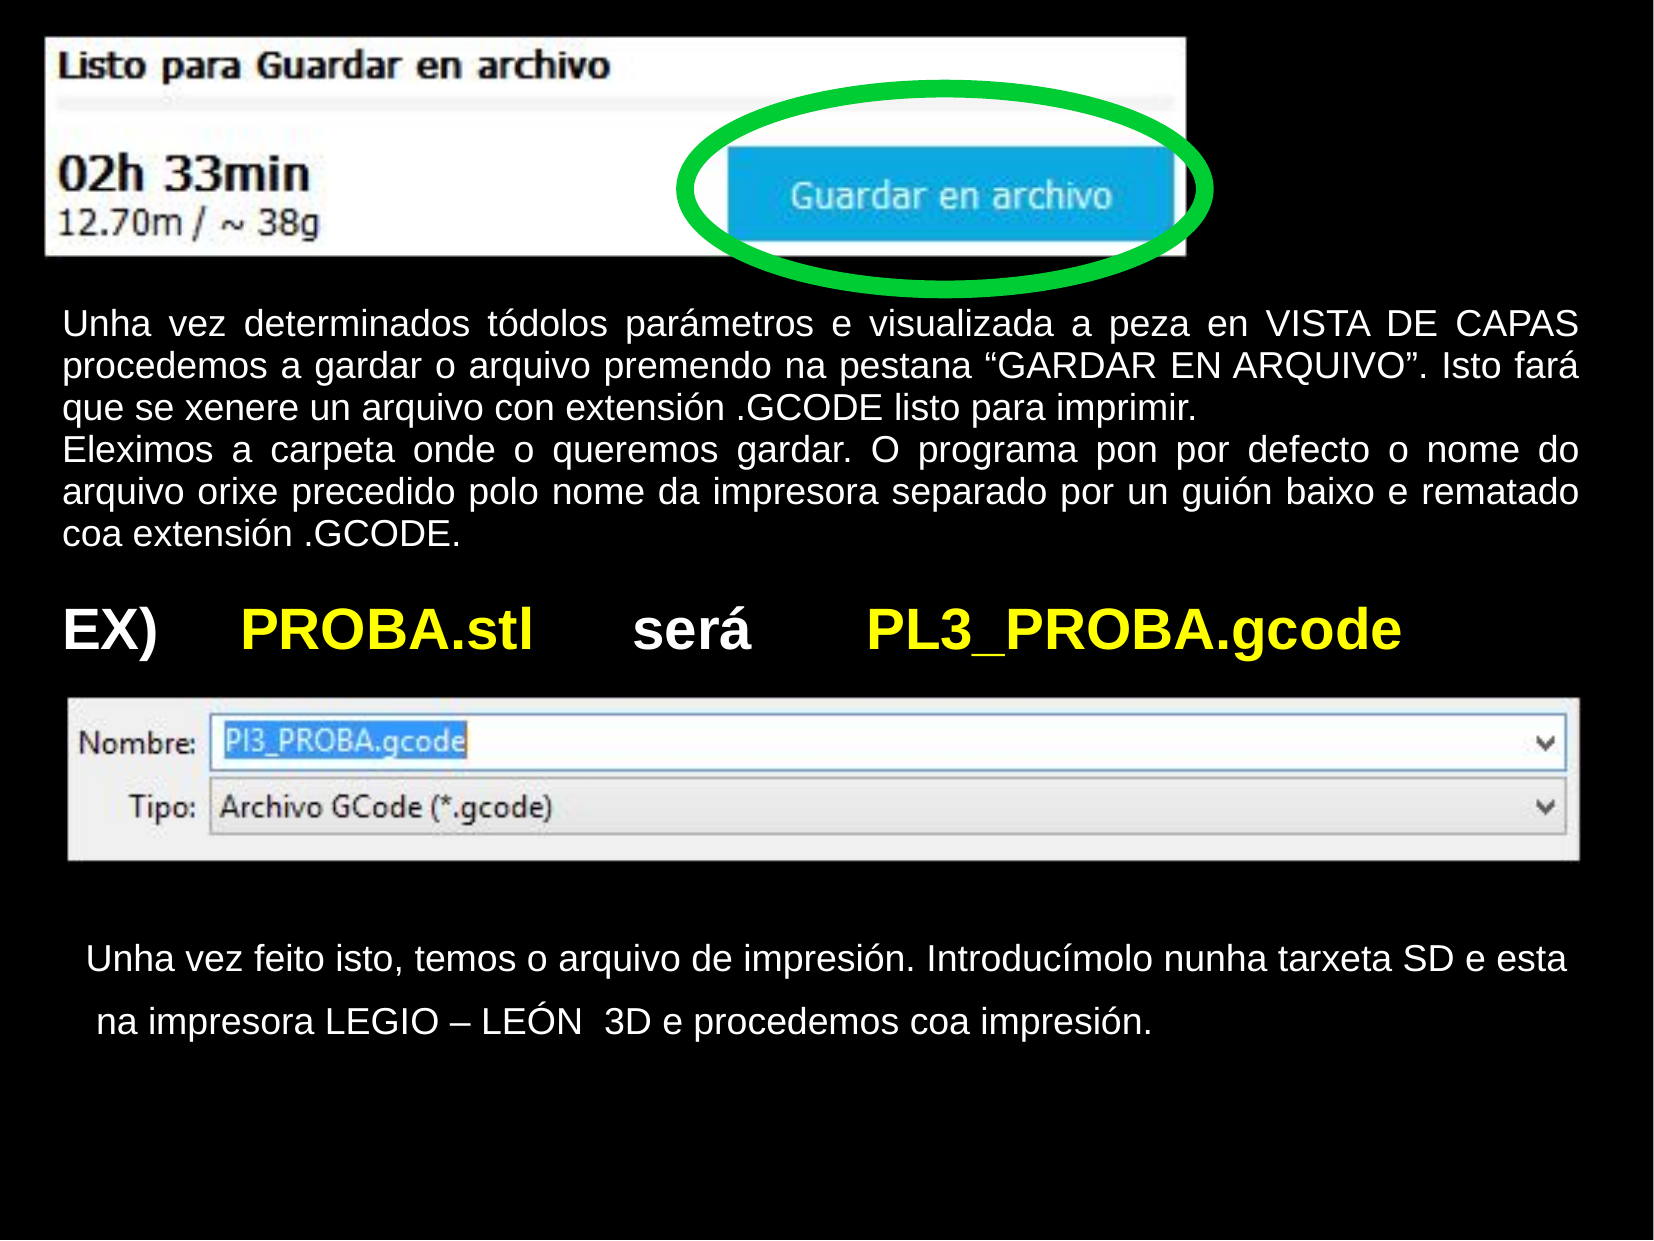

Unha vez determinados tódolos parámetros e visualizada a peza en VISTA DE CAPAS procedemos a gardar o arquivo premendo na pestana “GARDAR EN ARQUIVO”. Isto fará que se xenere un arquivo con extensión .GCODE listo para imprimir.
Eleximos a carpeta onde o queremos gardar. O programa pon por defecto o nome do arquivo orixe precedido polo nome da impresora separado por un guión baixo e rematado coa extensión .GCODE.
EX) PROBA.stl será PL3_PROBA.gcode
Unha vez feito isto, temos o arquivo de impresión. Introducímolo nunha tarxeta SD e esta na impresora LEGIO – LEÓN 3D e procedemos coa impresión.